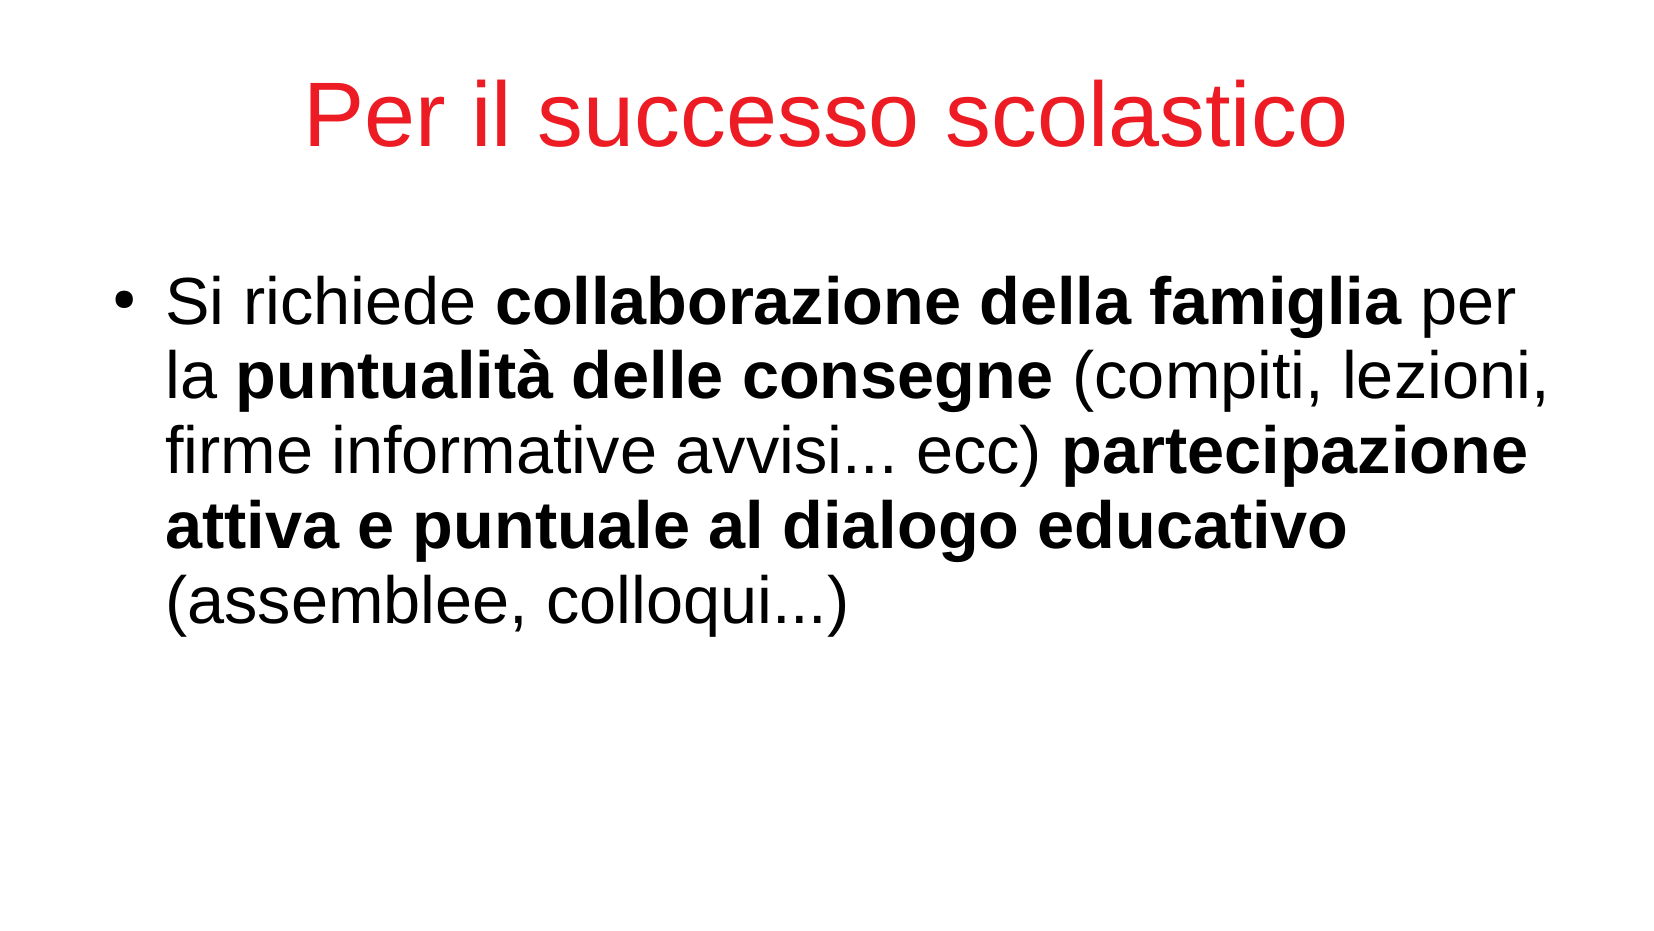

# Per il successo scolastico
Si richiede collaborazione della famiglia per la puntualità delle consegne (compiti, lezioni, firme informative avvisi... ecc) partecipazione attiva e puntuale al dialogo educativo (assemblee, colloqui...)